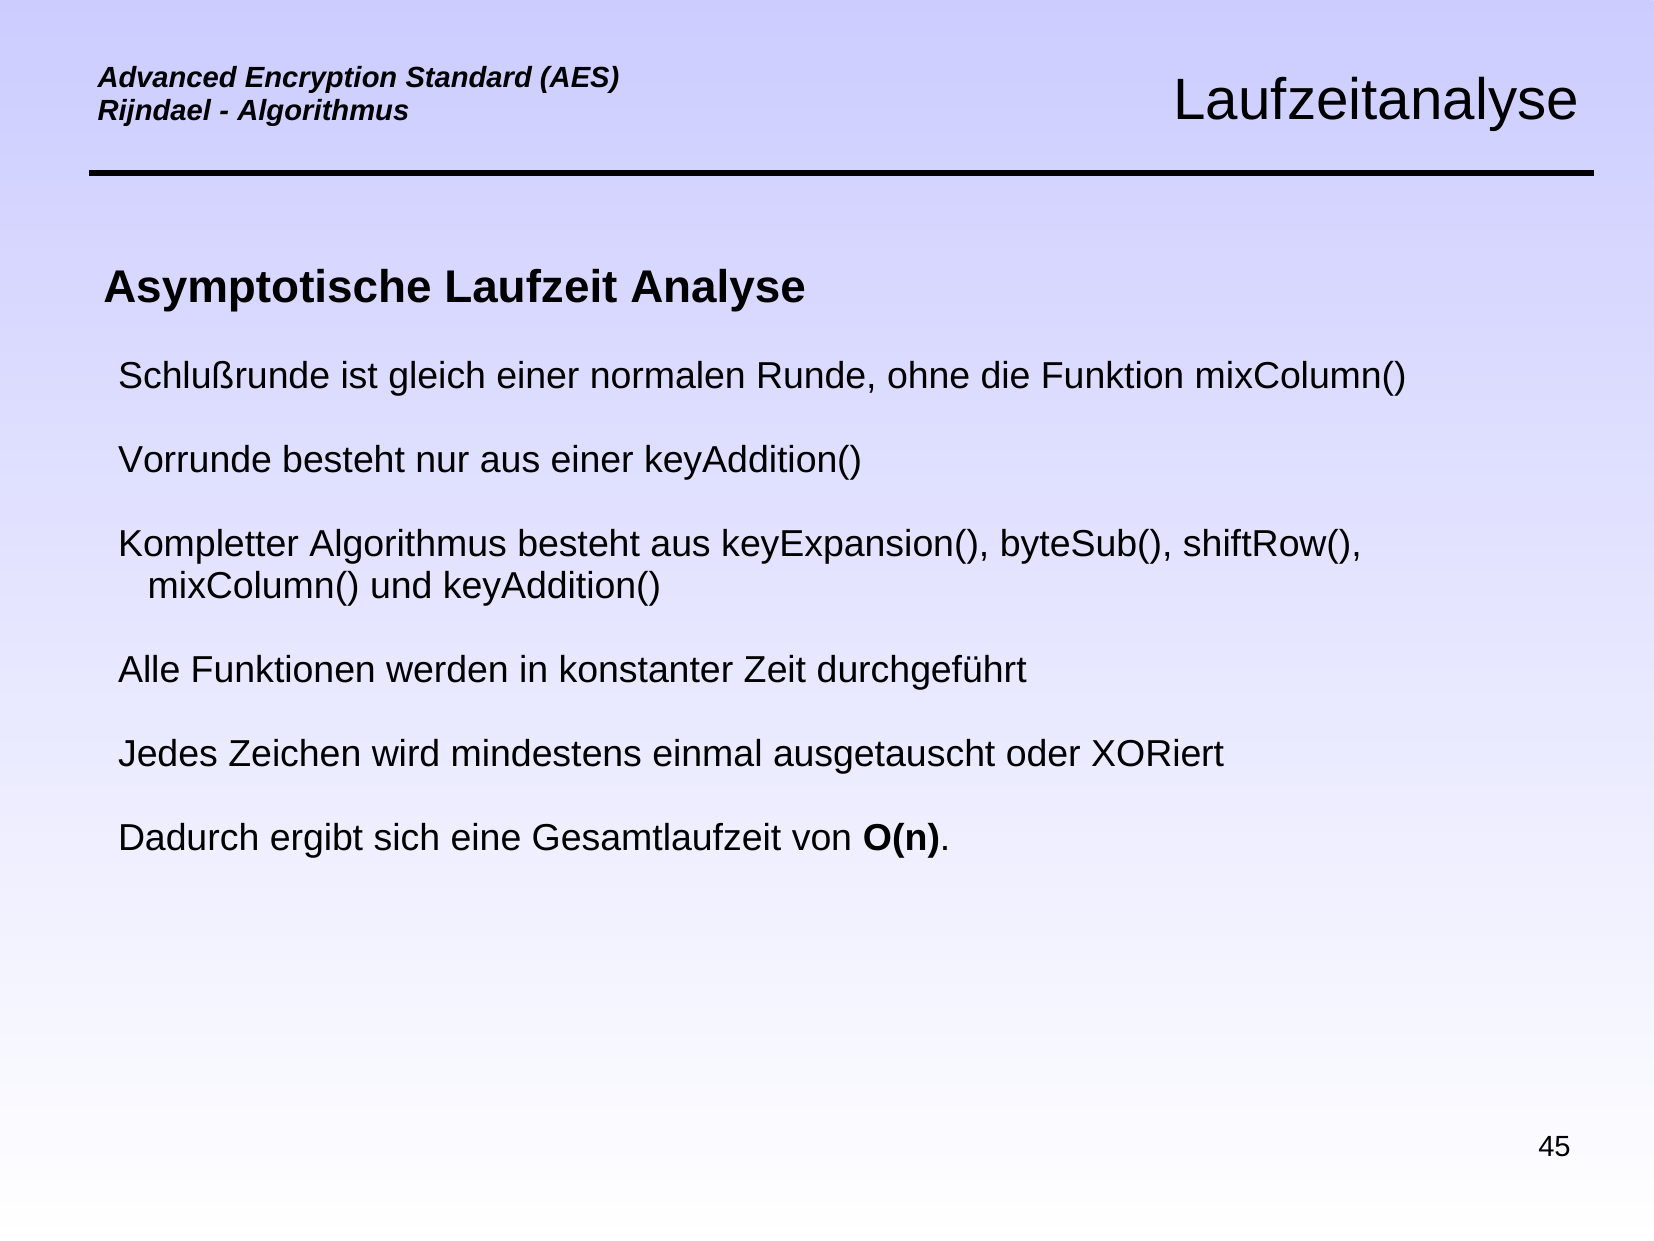

Advanced Encryption Standard (AES)
Rijndael - Algorithmus
Laufzeitanalyse
Asymptotische Laufzeit Analyse
Schlußrunde ist gleich einer normalen Runde, ohne die Funktion mixColumn()
Vorrunde besteht nur aus einer keyAddition()
Kompletter Algorithmus besteht aus keyExpansion(), byteSub(), shiftRow(), mixColumn() und keyAddition()
Alle Funktionen werden in konstanter Zeit durchgeführt
Jedes Zeichen wird mindestens einmal ausgetauscht oder XORiert
Dadurch ergibt sich eine Gesamtlaufzeit von O(n).
45